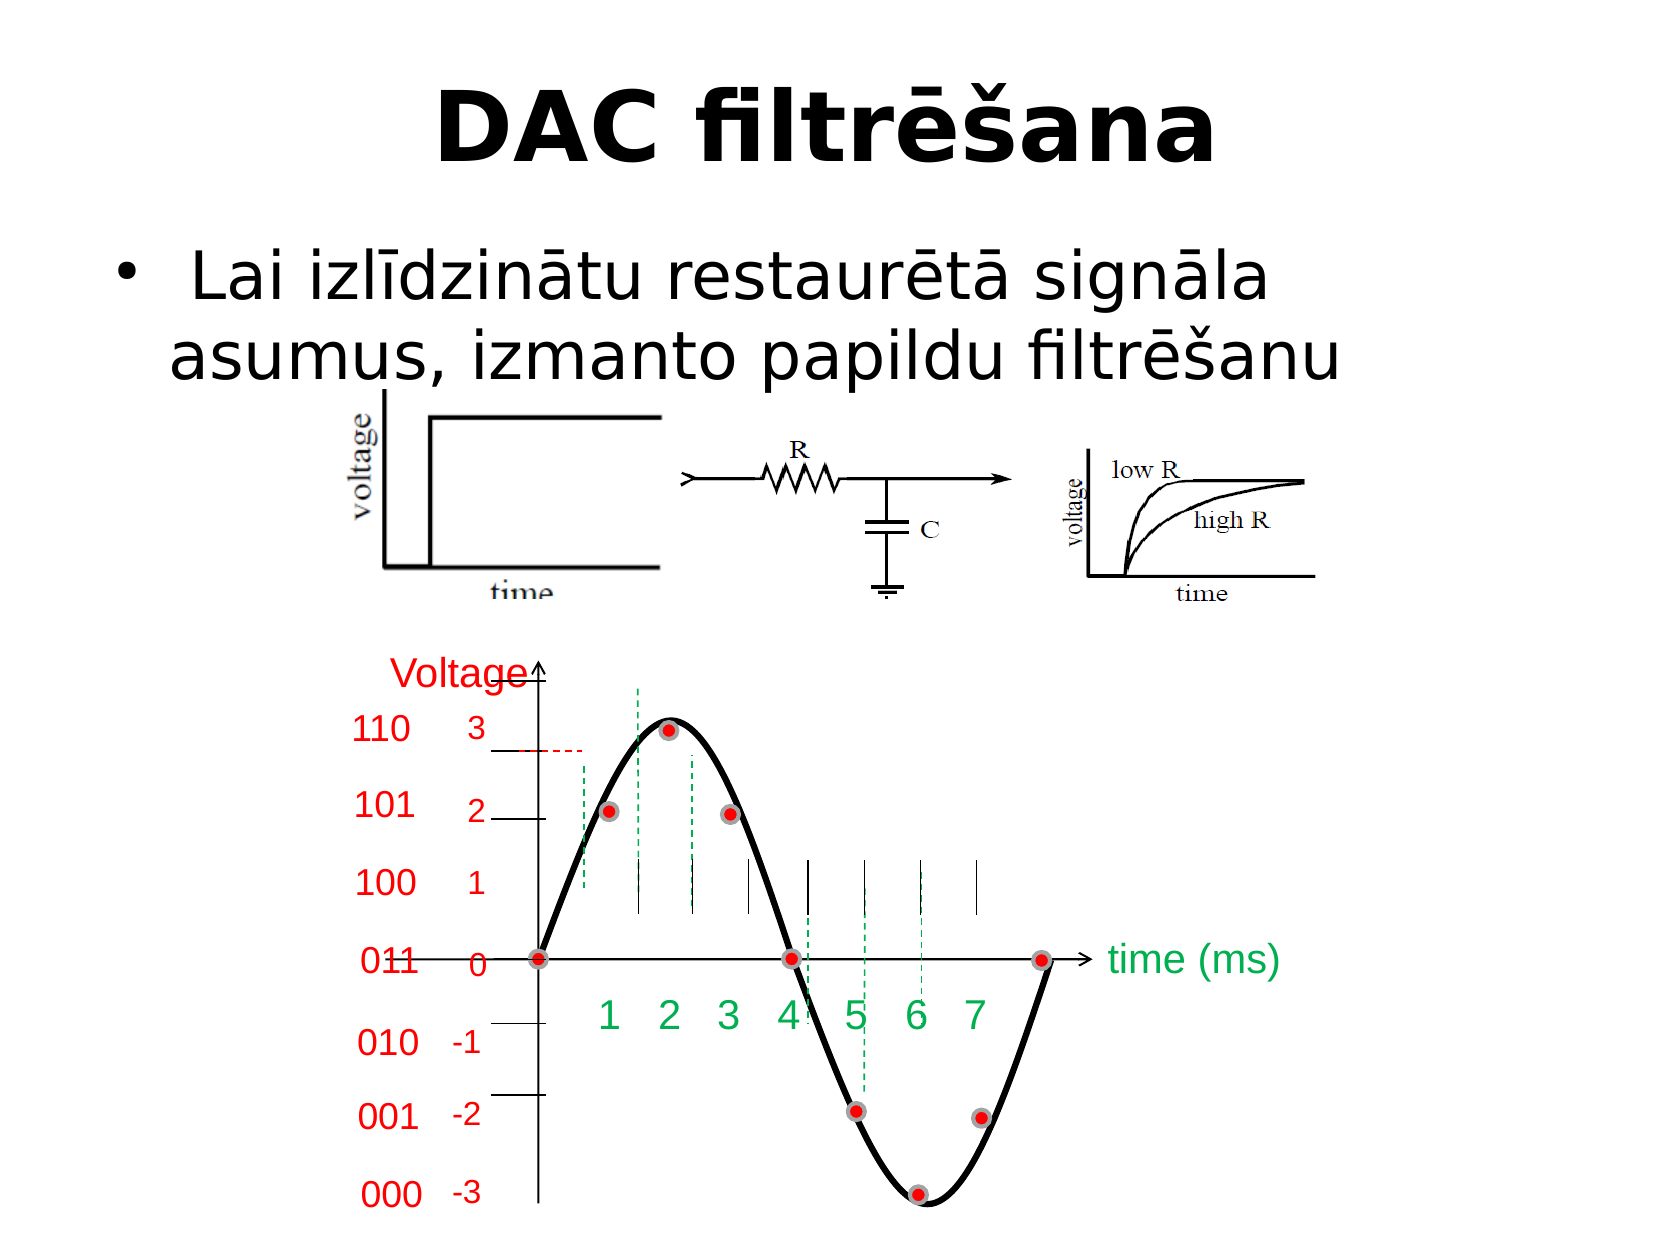

# DAC filtrēšana
 Lai izlīdzinātu restaurētā signāla asumus, izmanto papildu filtrēšanu
Voltage
time (ms)
110
3
101
2
100
1
011
0
4
6
7
3
2
5
1
010
-1
-2
001
000
-3